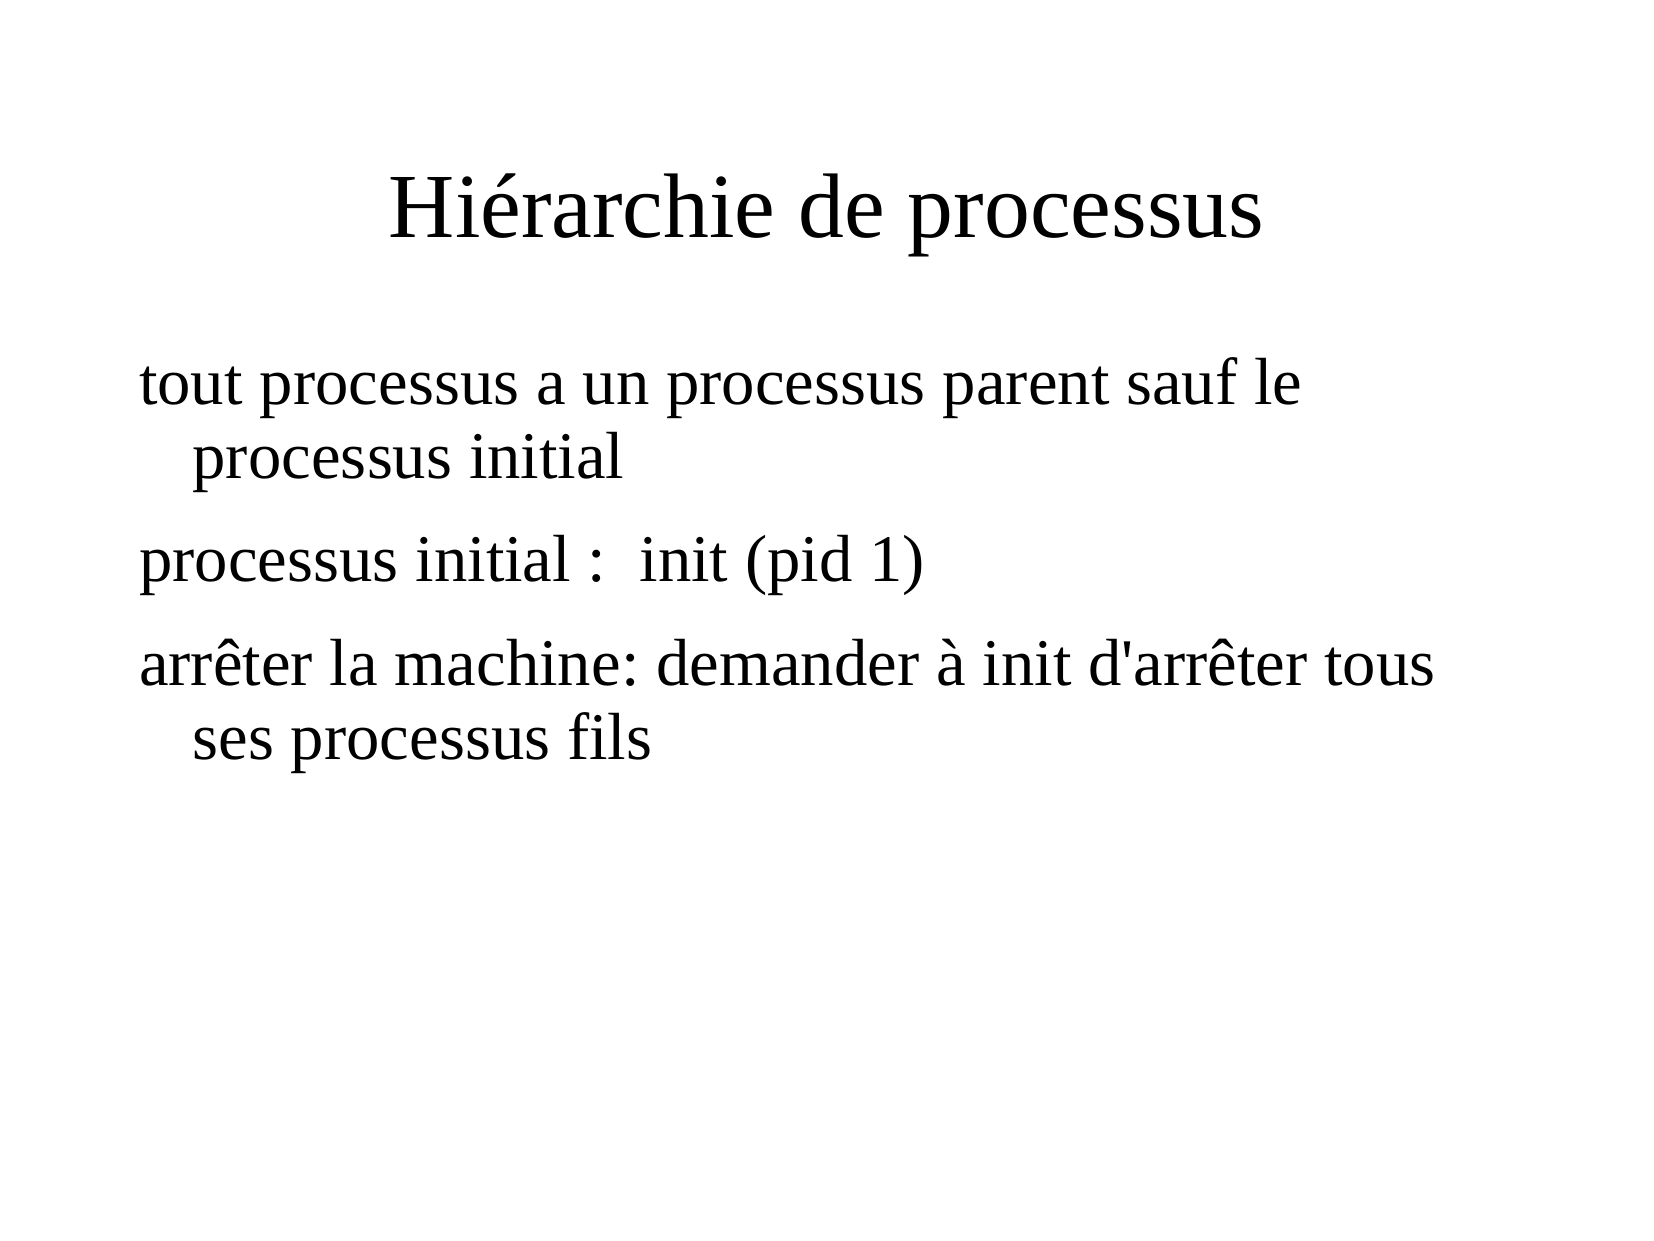

# Hiérarchie de processus
tout processus a un processus parent sauf le processus initial
processus initial : init (pid 1)
arrêter la machine: demander à init d'arrêter tous ses processus fils